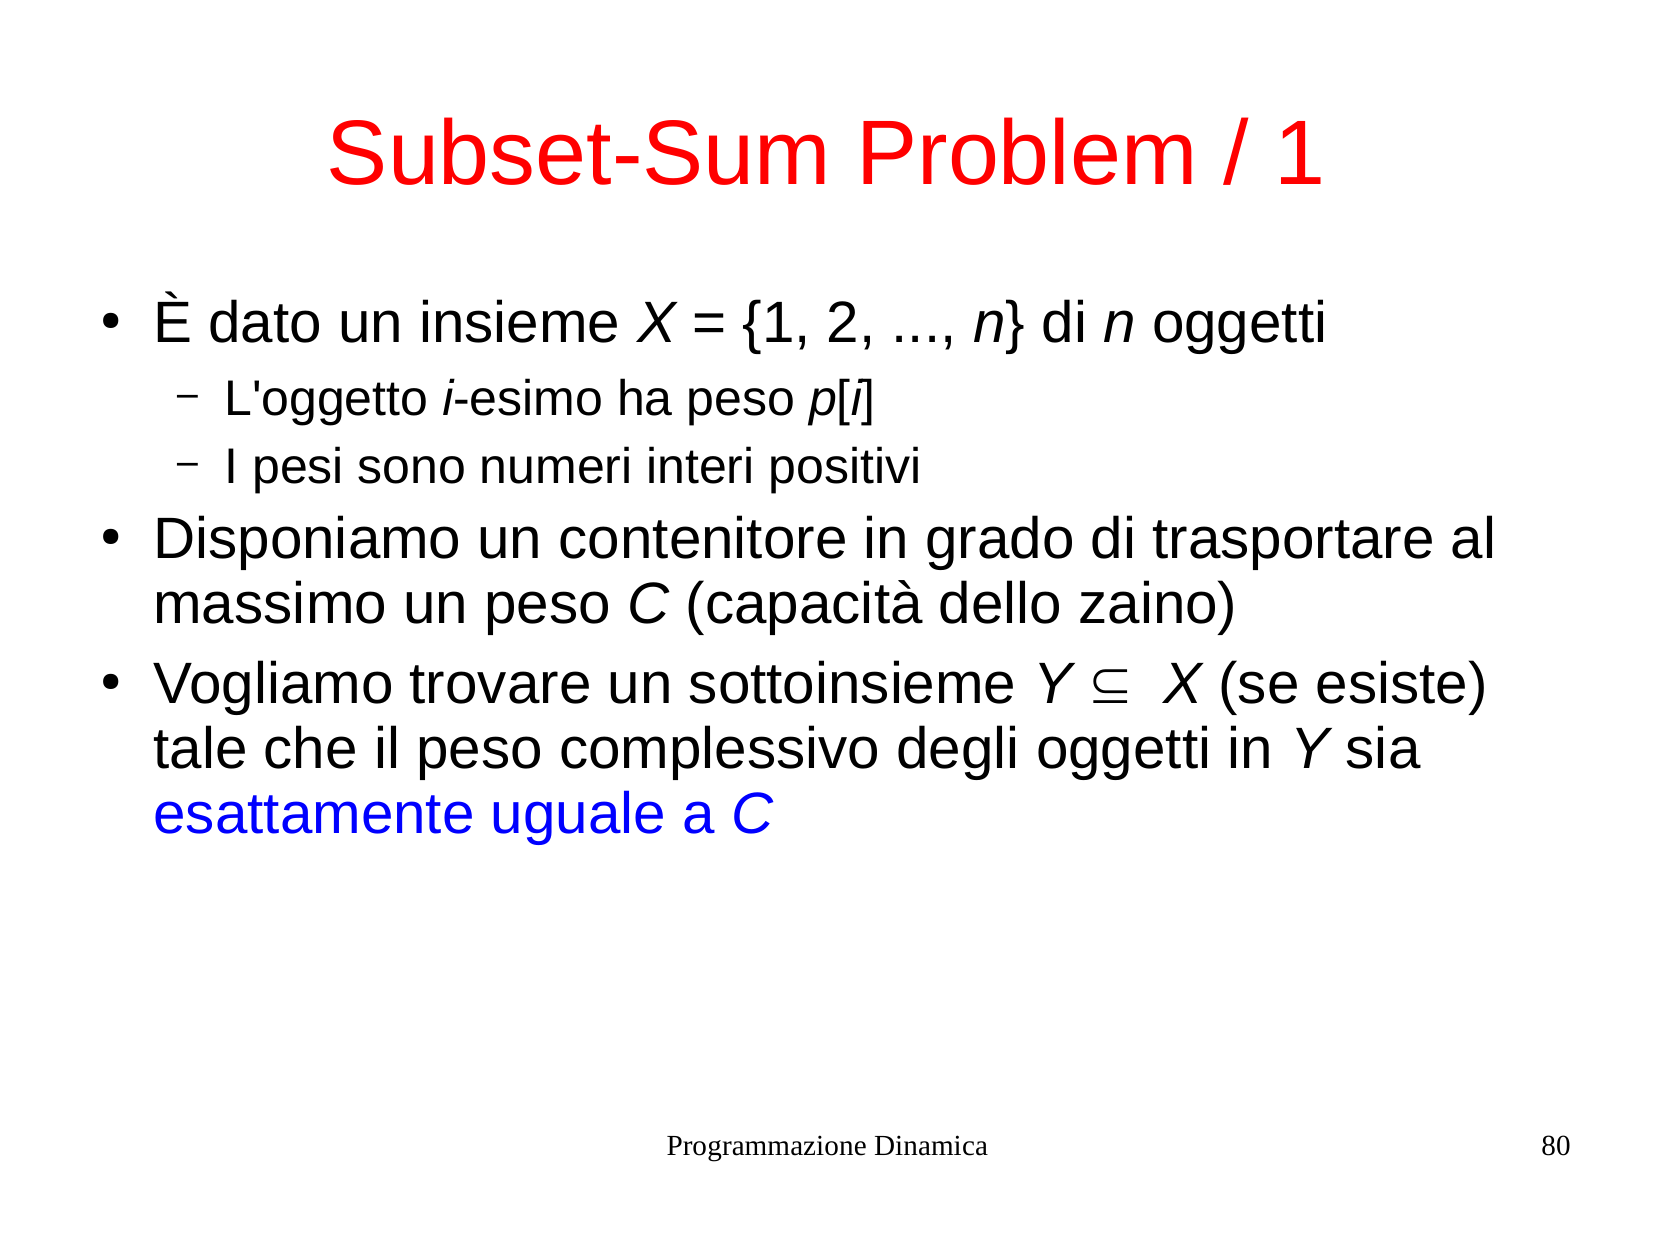

# Subset-Sum Problem / 1
È dato un insieme X = {1, 2, ..., n} di n oggetti
L'oggetto i-esimo ha peso p[i]
I pesi sono numeri interi positivi
Disponiamo un contenitore in grado di trasportare al massimo un peso C (capacità dello zaino)
Vogliamo trovare un sottoinsieme Y  X (se esiste) tale che il peso complessivo degli oggetti in Y sia esattamente uguale a C
Programmazione Dinamica
80